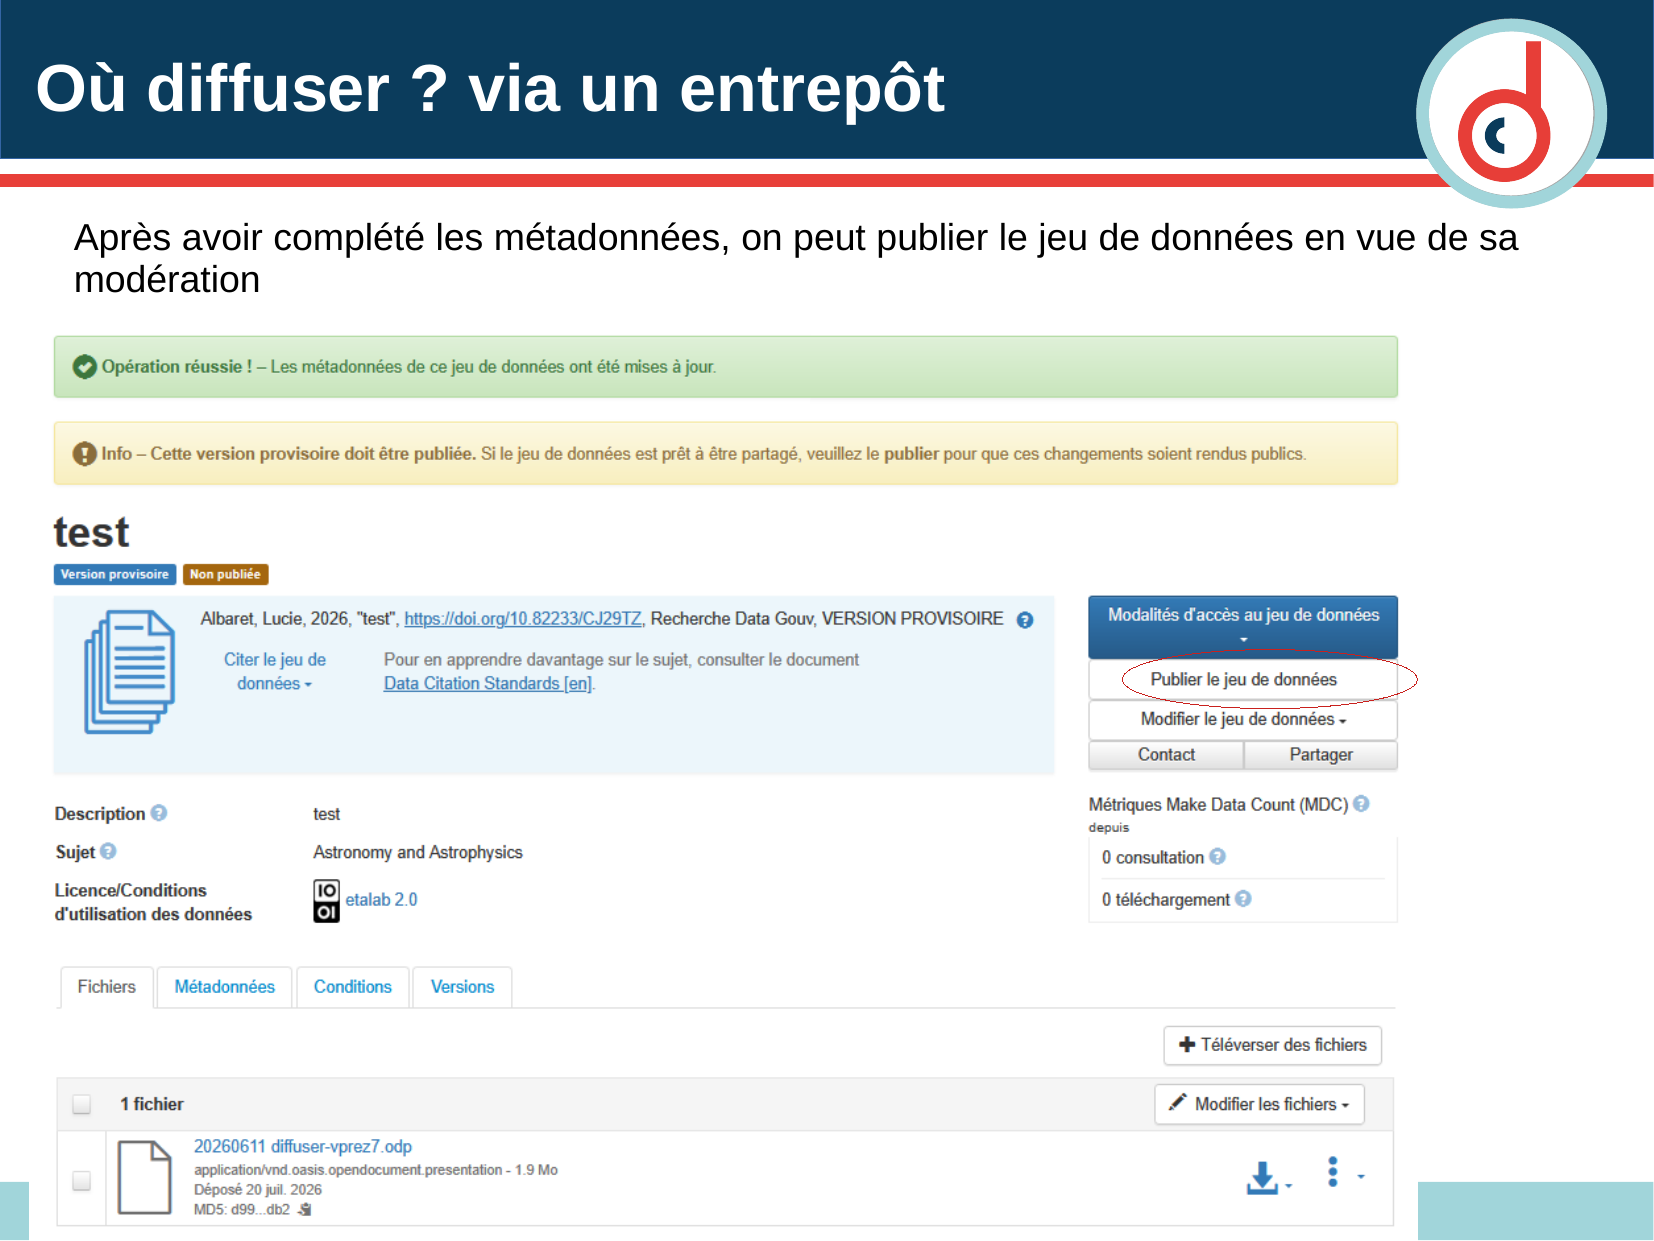

# Où diffuser ? via un entrepôt
Après avoir complété les métadonnées, on peut publier le jeu de données en vue de sa modération
Diffusion des données